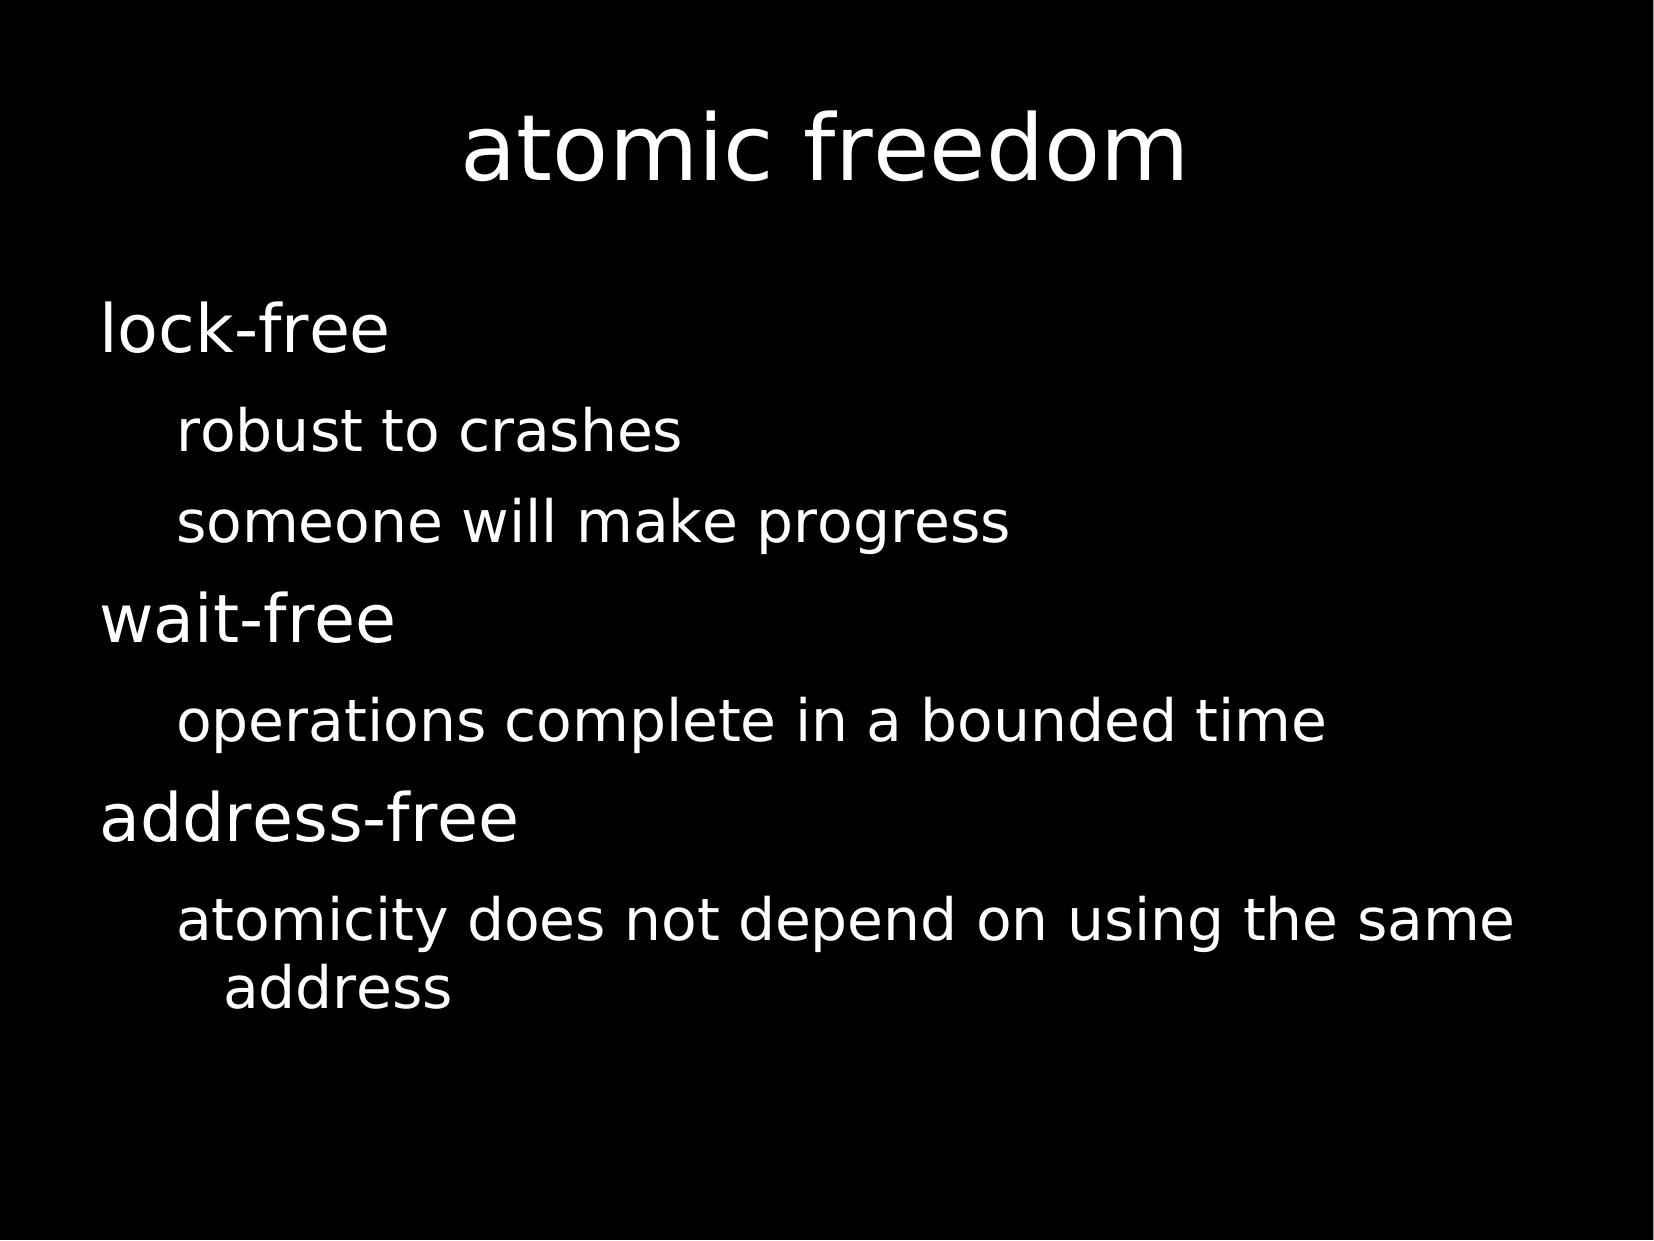

# atomic freedom
lock-free
robust to crashes
someone will make progress
wait-free
operations complete in a bounded time
address-free
atomicity does not depend on using the same address